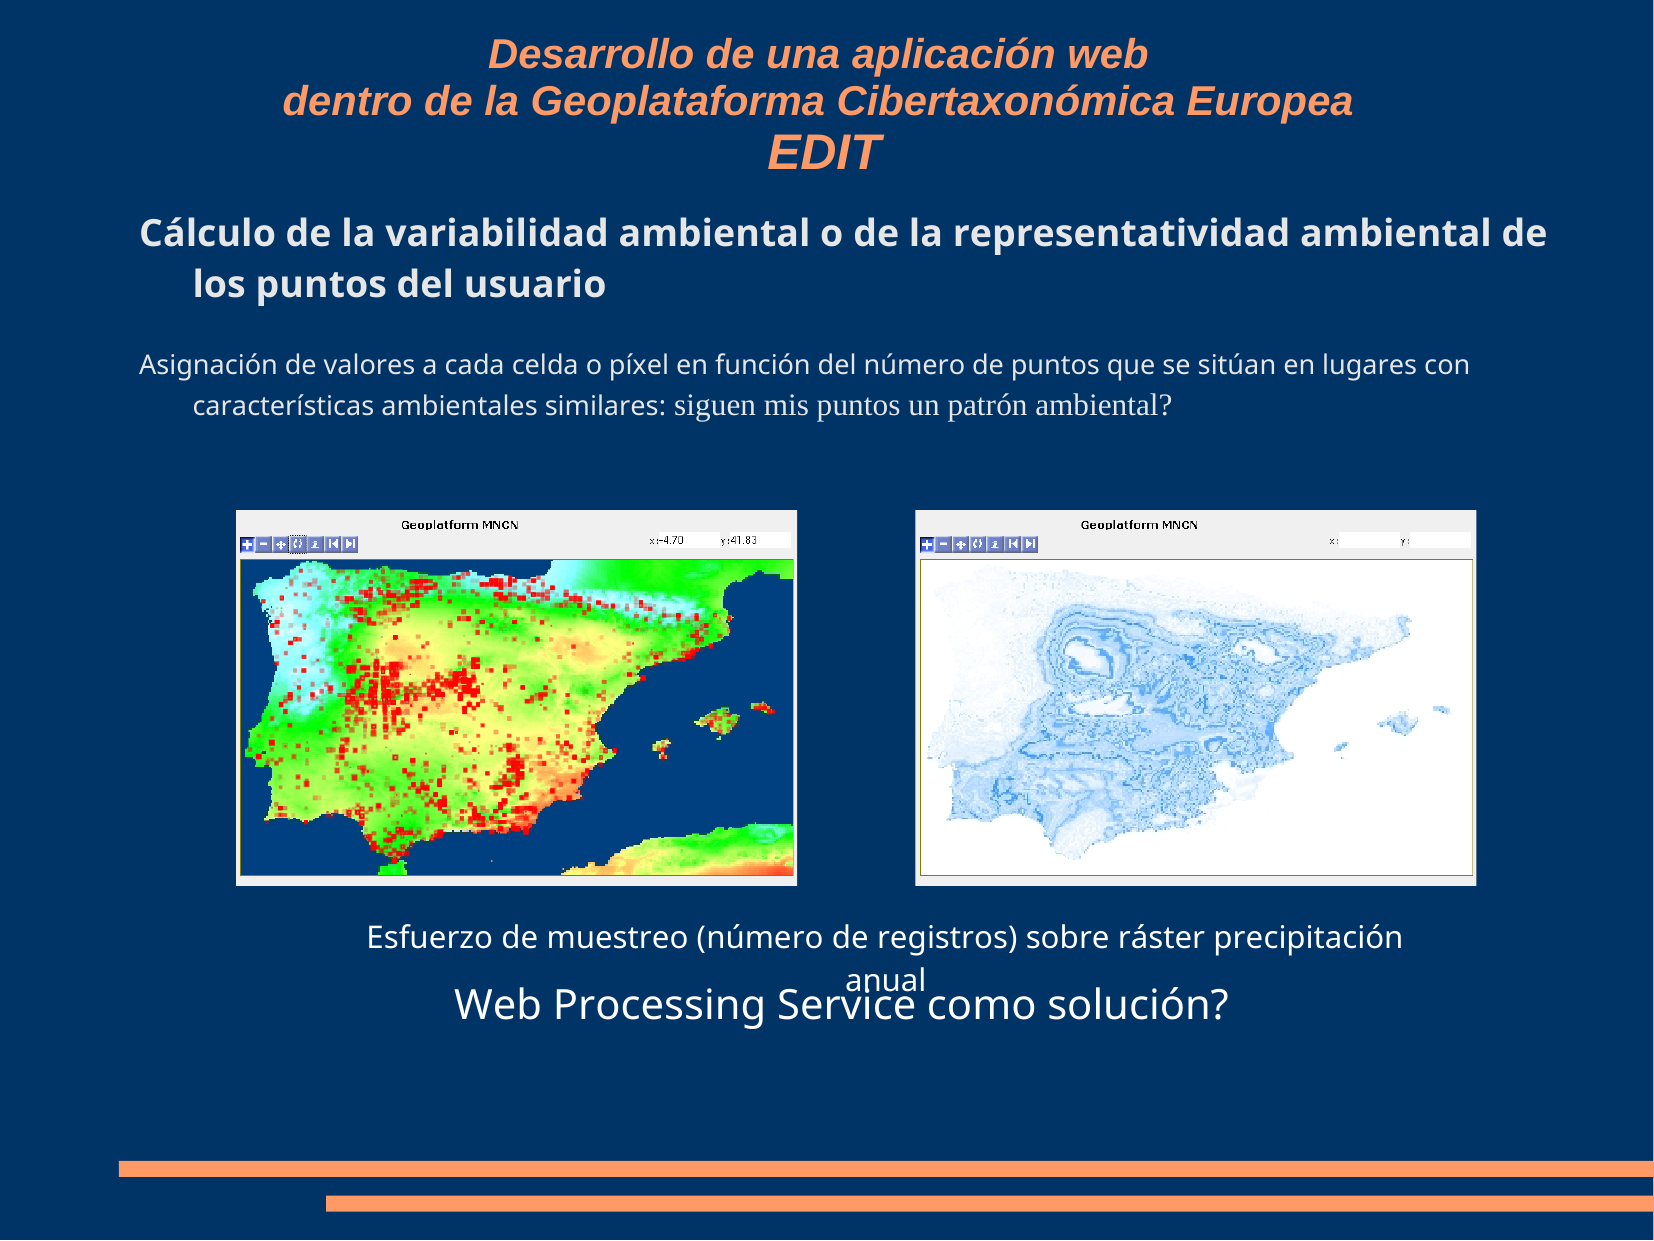

Desarrollo de una aplicación web
dentro de la Geoplataforma Cibertaxonómica Europea
EDIT
# Cálculo de la variabilidad ambiental o de la representatividad ambiental de los puntos del usuario
Asignación de valores a cada celda o píxel en función del número de puntos que se sitúan en lugares con características ambientales similares: siguen mis puntos un patrón ambiental?
Esfuerzo de muestreo (número de registros) sobre ráster precipitación anual
Web Processing Service como solución?